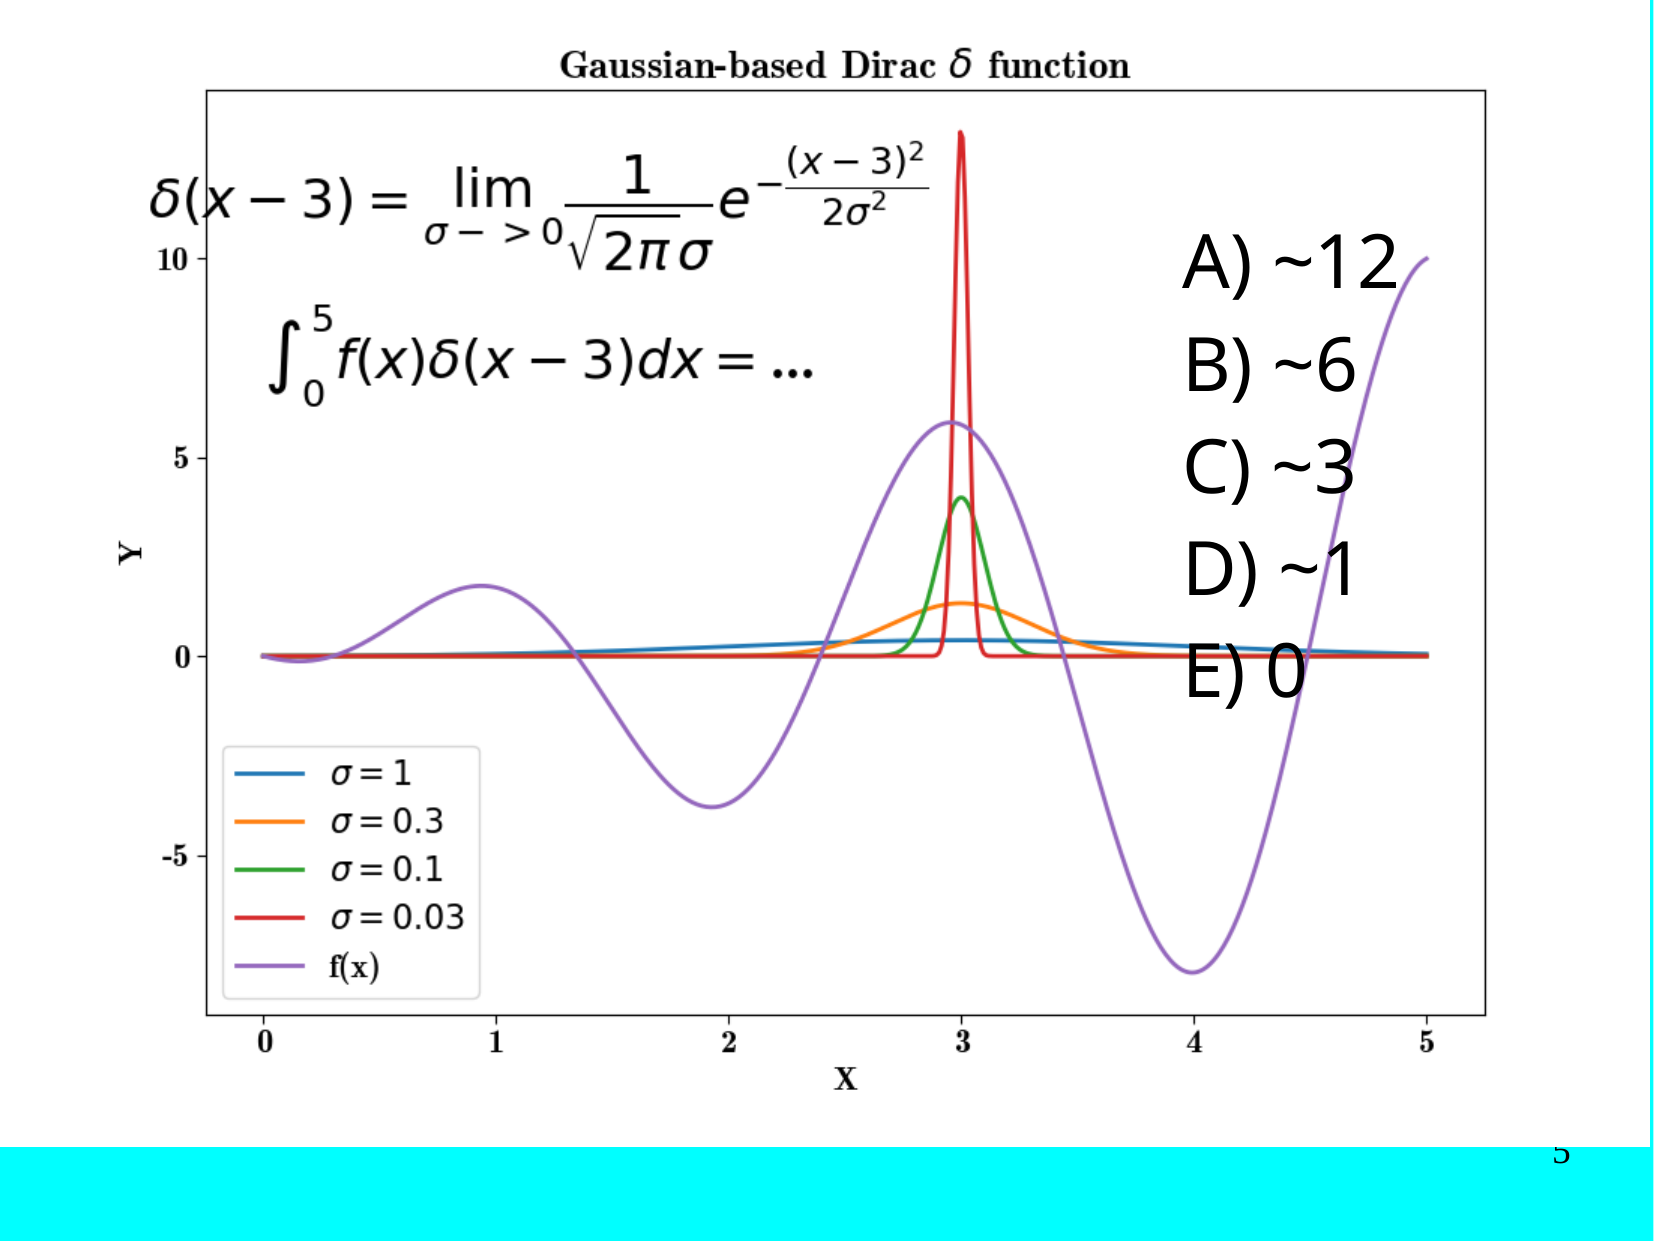

A) ~12
B) ~6
C) ~3
D) ~1
E) 0
5